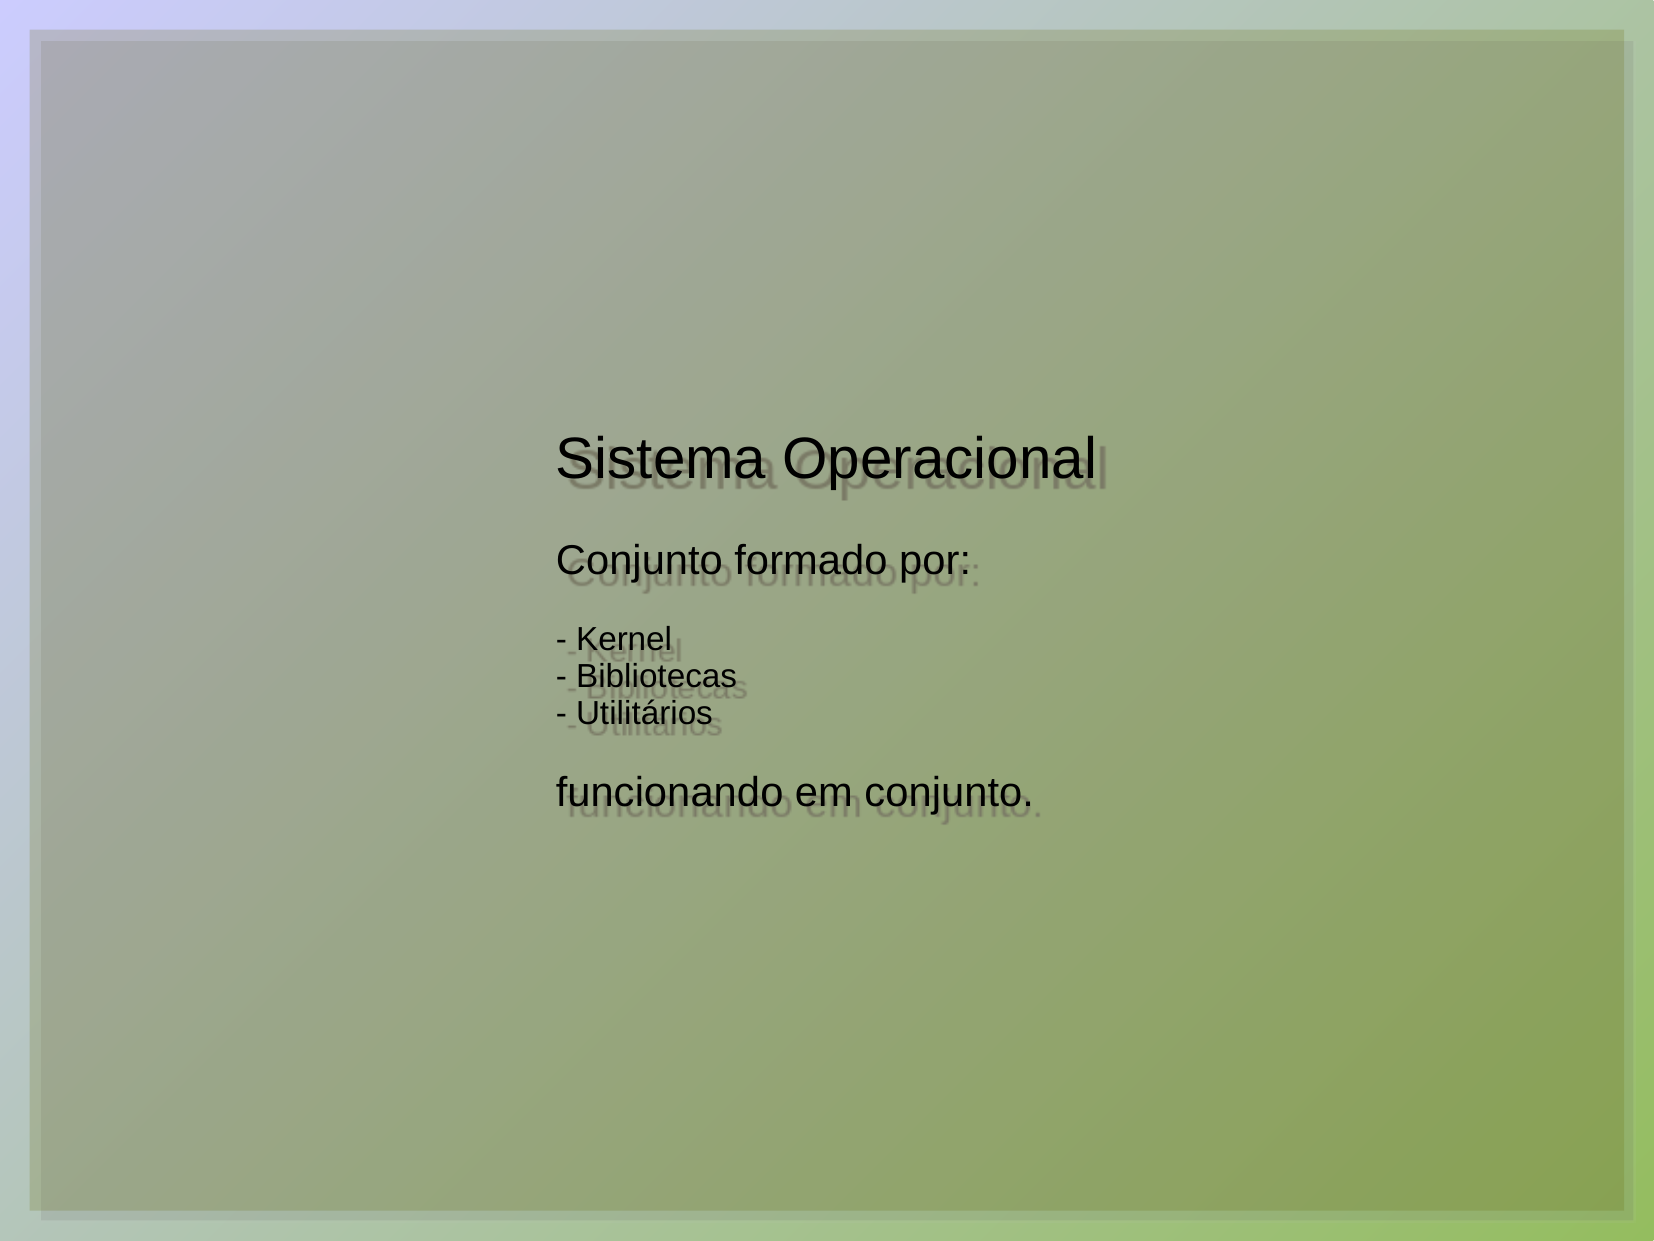

Sistema Operacional
Conjunto formado por:
- Kernel
- Bibliotecas
- Utilitários
funcionando em conjunto.